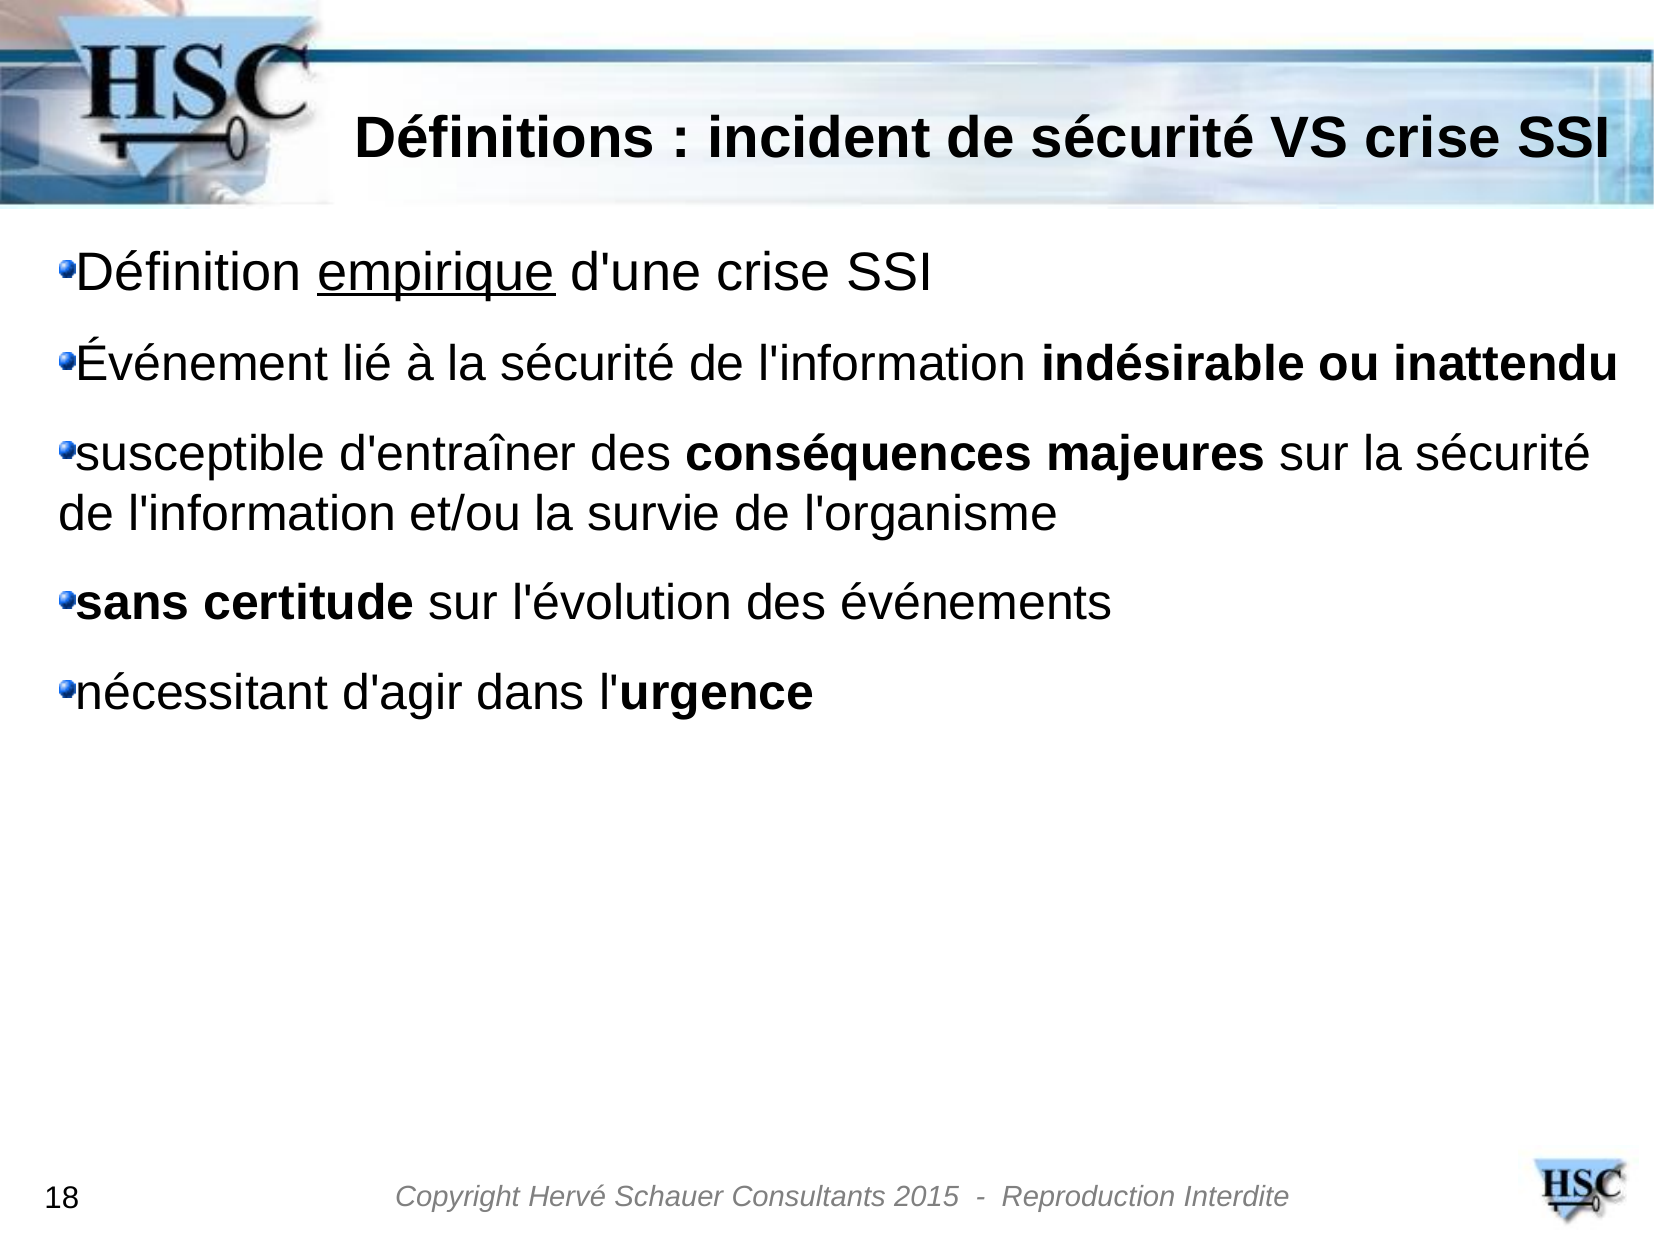

# Définitions : incident de sécurité VS crise SSI
Définition empirique d'une crise SSI
Événement lié à la sécurité de l'information indésirable ou inattendu
susceptible d'entraîner des conséquences majeures sur la sécurité de l'information et/ou la survie de l'organisme
sans certitude sur l'évolution des événements
nécessitant d'agir dans l'urgence